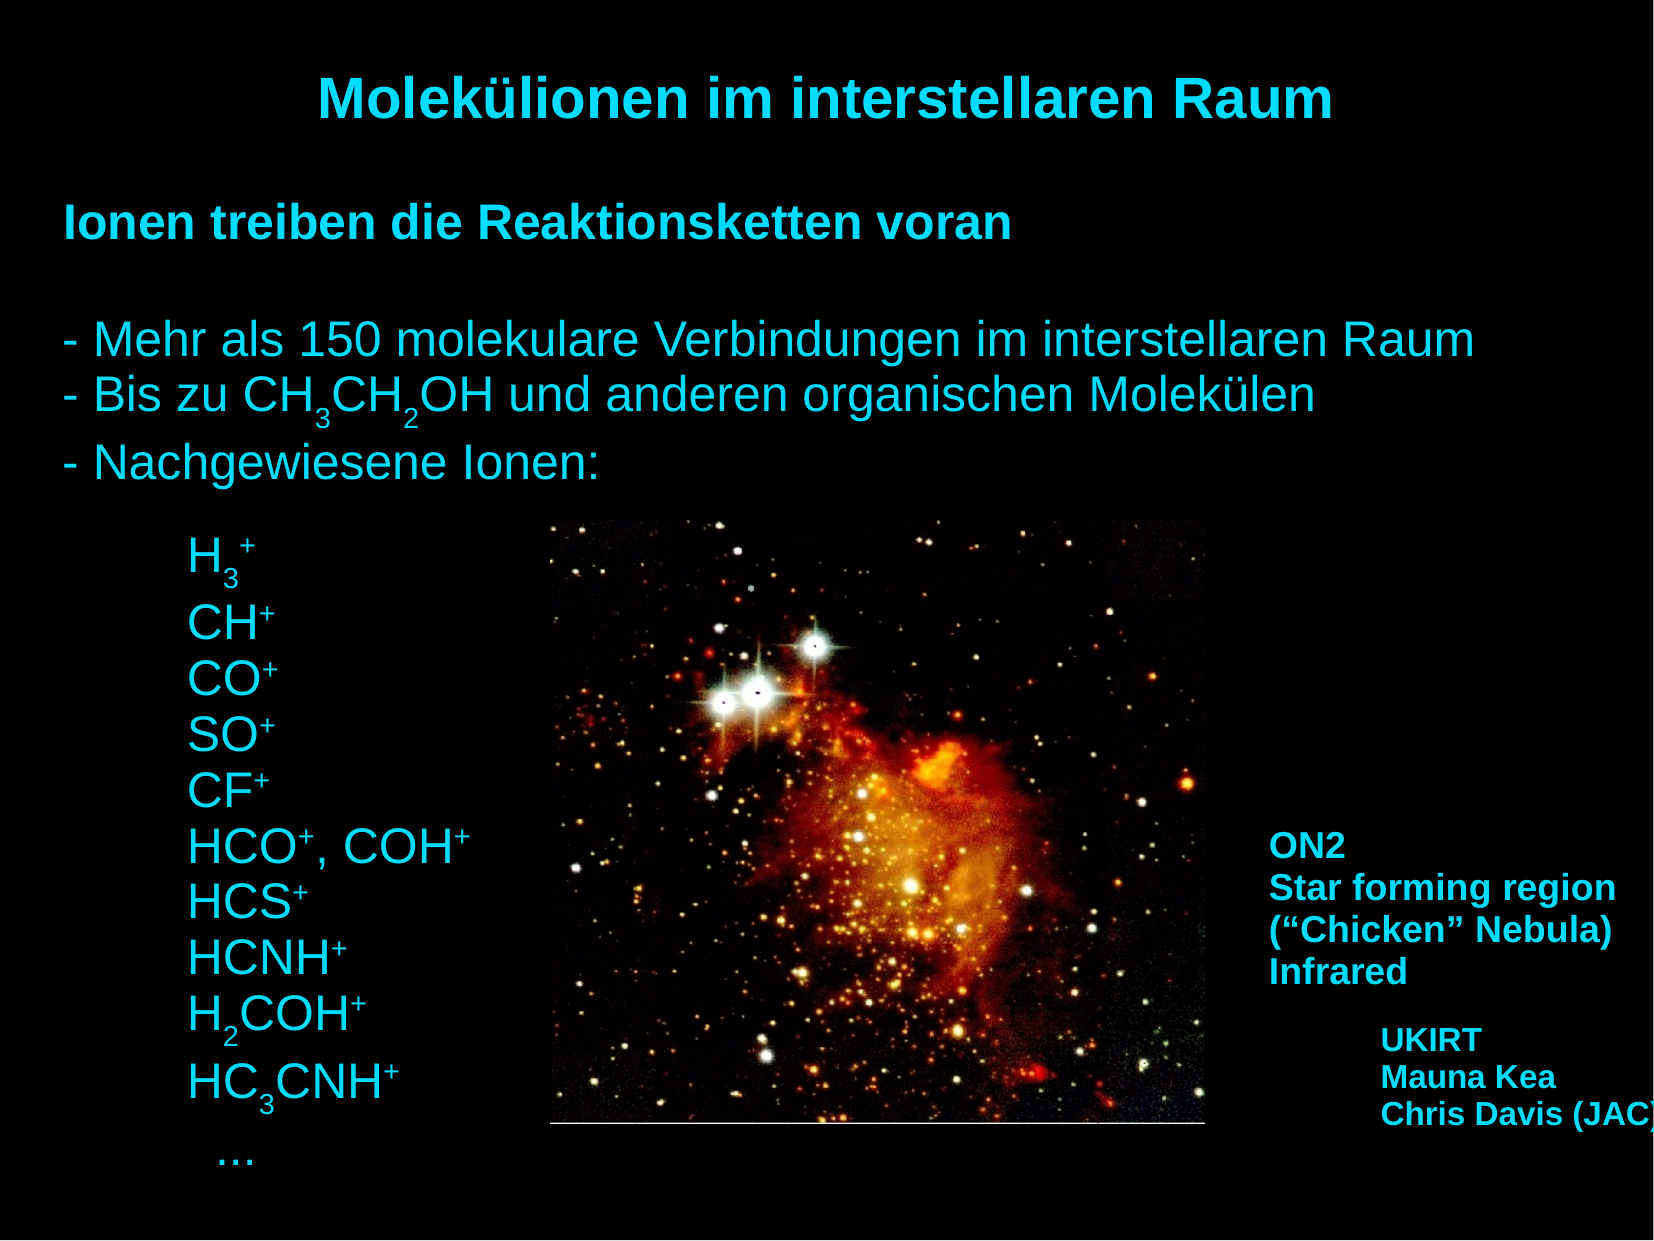

Molekülionen im interstellaren Raum
Ionen treiben die Reaktionsketten voran
- Mehr als 150 molekulare Verbindungen im interstellaren Raum
- Bis zu CH3CH2OH und anderen organischen Molekülen
- Nachgewiesene Ionen:
 H3+
 CH+
 CO+
 SO+
 CF+
 HCO+, COH+
 HCS+
 HCNH+
 H2COH+
 HC3CNH+
 ...
ON2
Star forming region
(“Chicken” Nebula)
Infrared
UKIRT
Mauna Kea
Chris Davis (JAC)